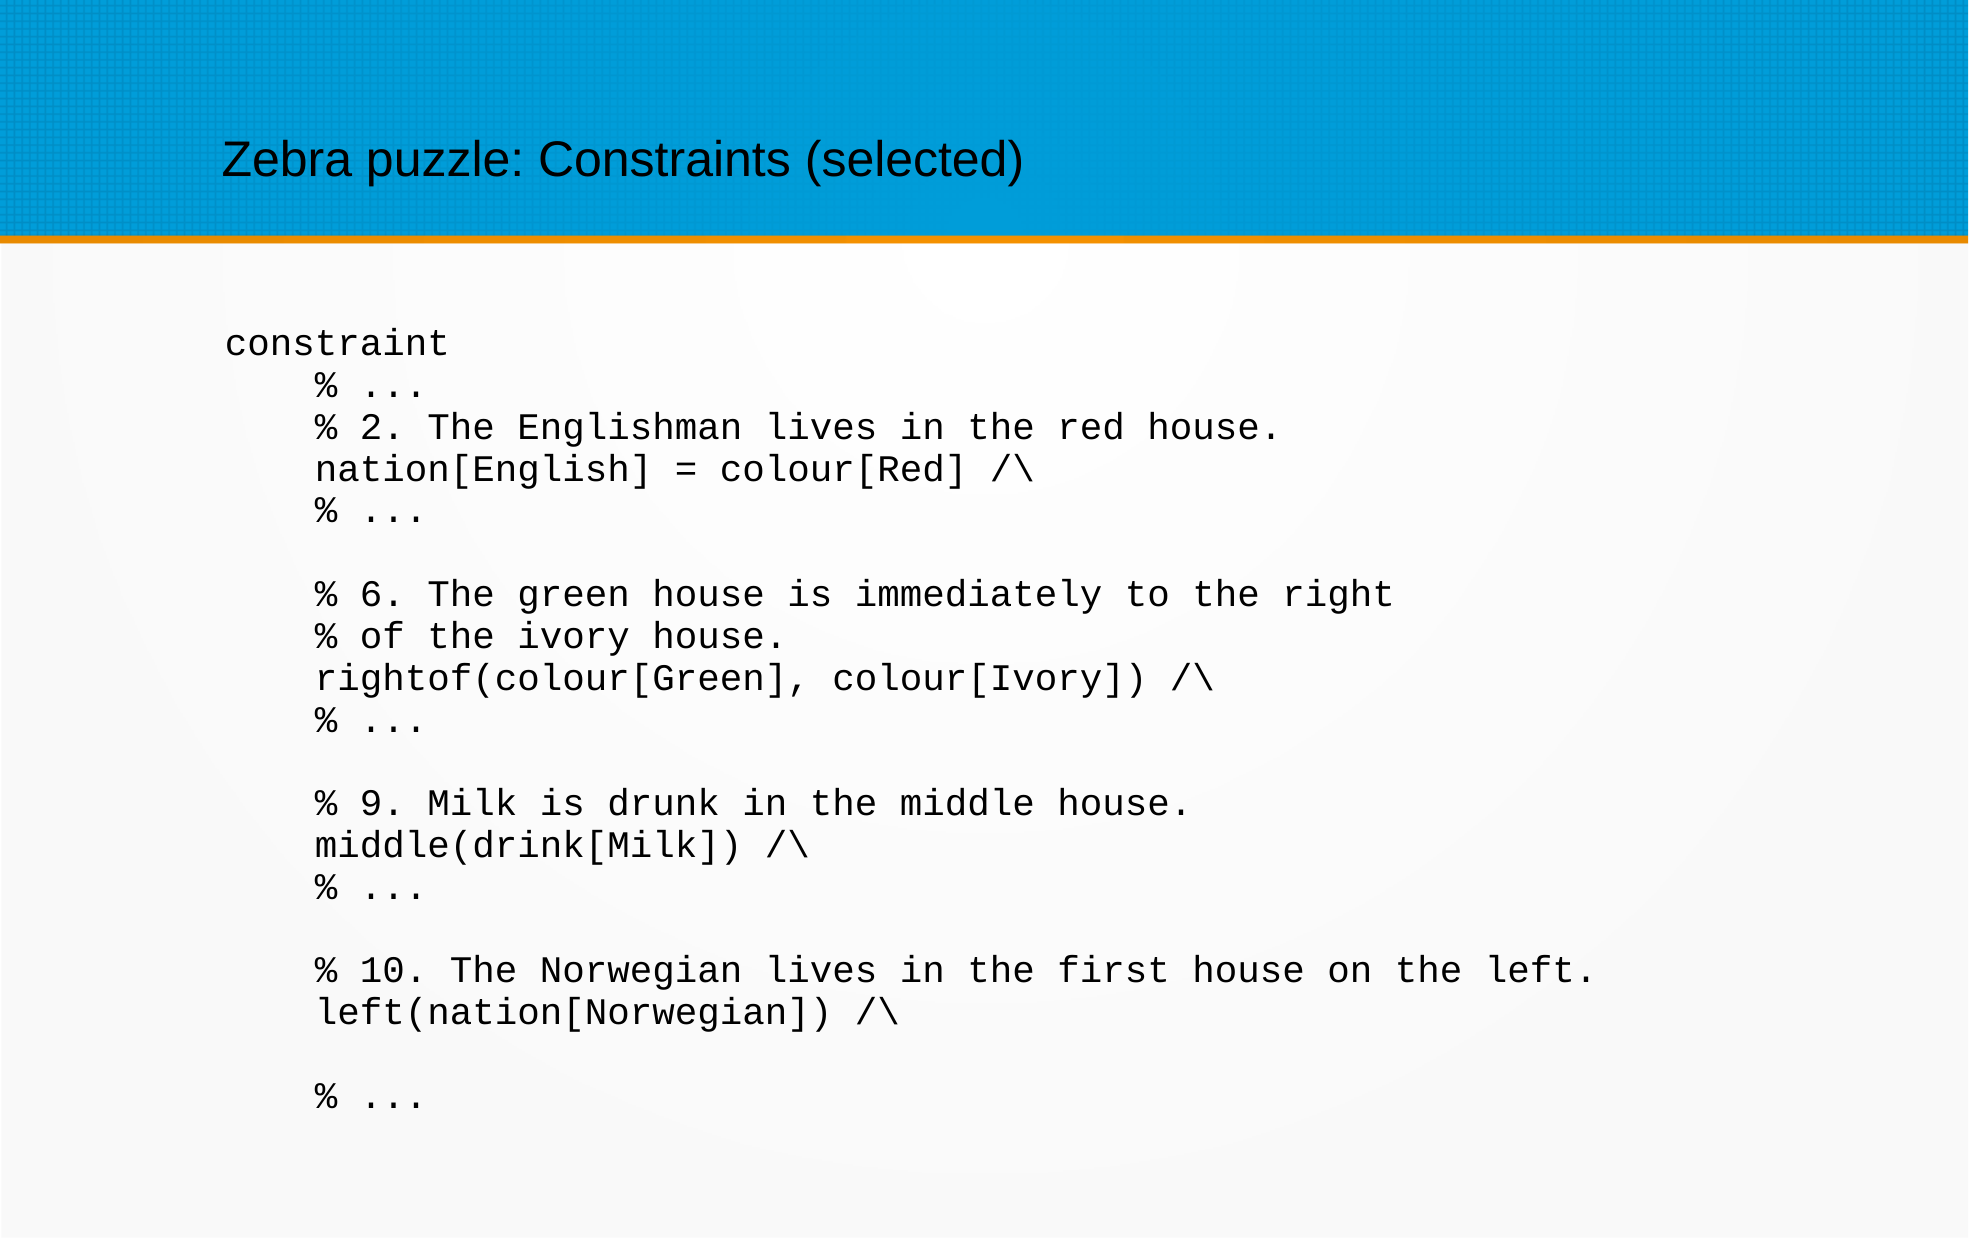

Zebra puzzle: Constraints (selected)
constraint
 % ...
 % 2. The Englishman lives in the red house.
 nation[English] = colour[Red] /\
 % ...
 % 6. The green house is immediately to the right
 % of the ivory house.
 rightof(colour[Green], colour[Ivory]) /\
 % ...
 % 9. Milk is drunk in the middle house.
 middle(drink[Milk]) /\
 % ...
 % 10. The Norwegian lives in the first house on the left.
 left(nation[Norwegian]) /\
 % ...